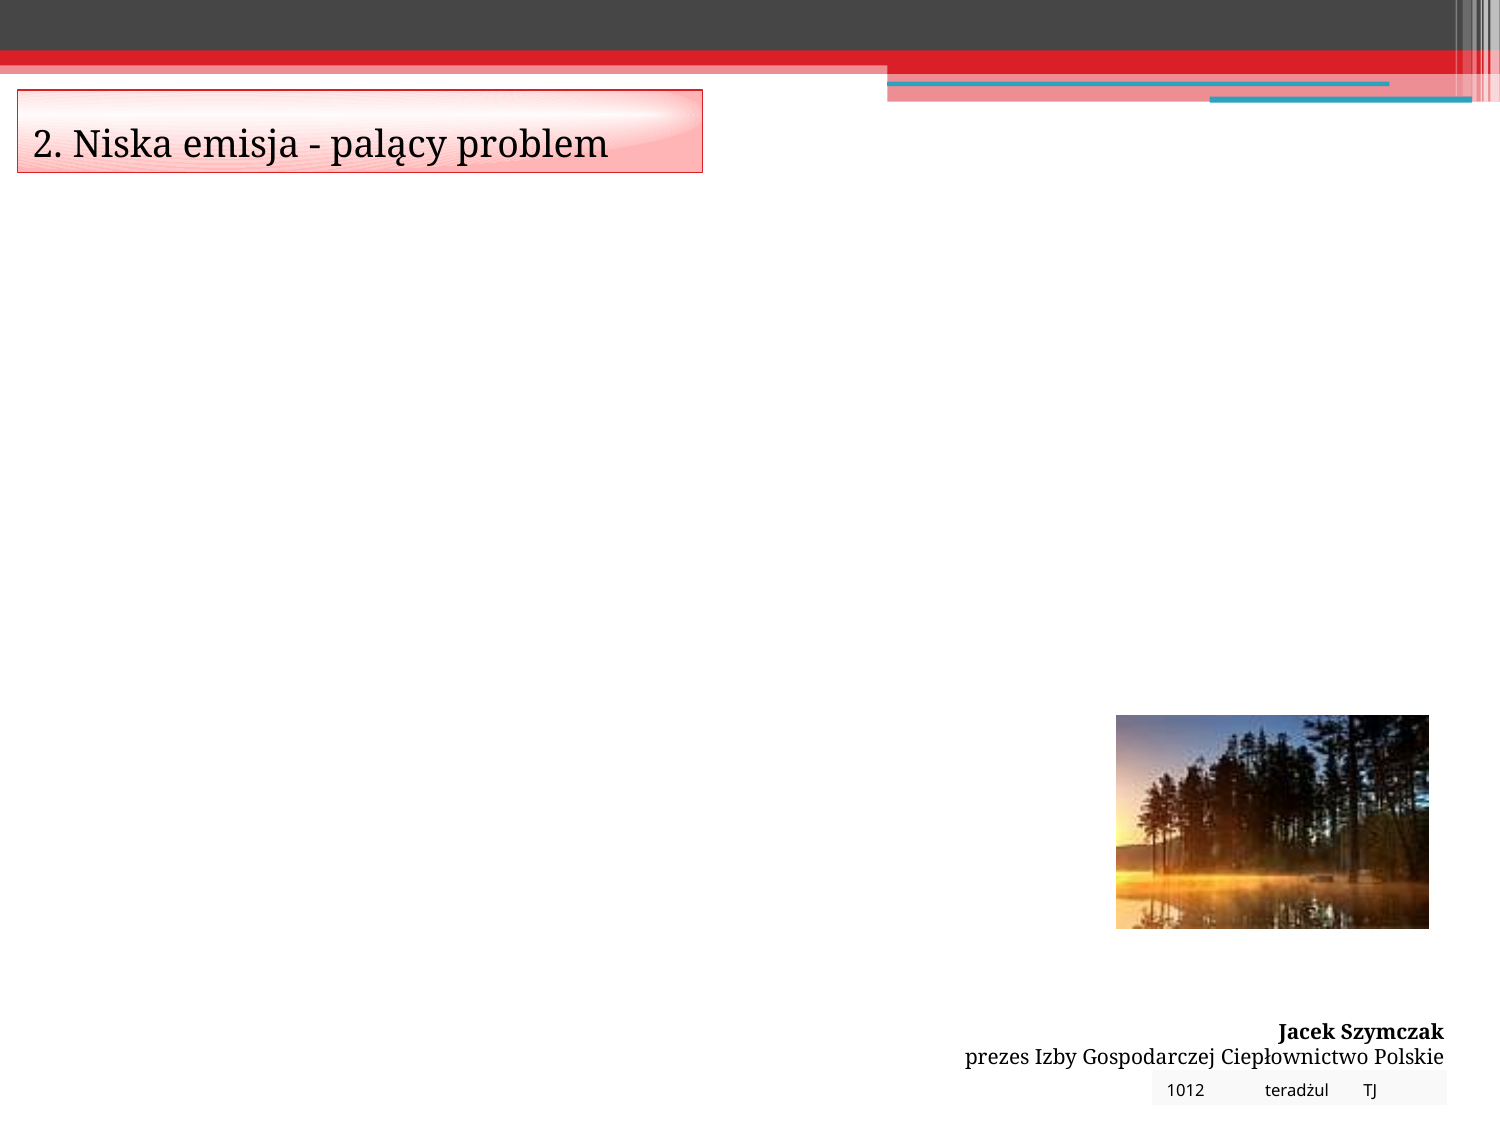

2. Niska emisja - palący problem
Emisja
 - 101 tys. ton pyłów
ok. 180 tys. TJ ciepła
Gospodarstwa opalane węglem
i odpadami,
(10 mln ton / rocznie)
ok. 180 tys. TJ ciepła
ciepło systemowe
Co najmniej 10 razy mniej pyłów
Jacek Szymczak 
prezes Izby Gospodarczej Ciepłownictwo Polskie
| 1012 | teradżul | TJ |
| --- | --- | --- |